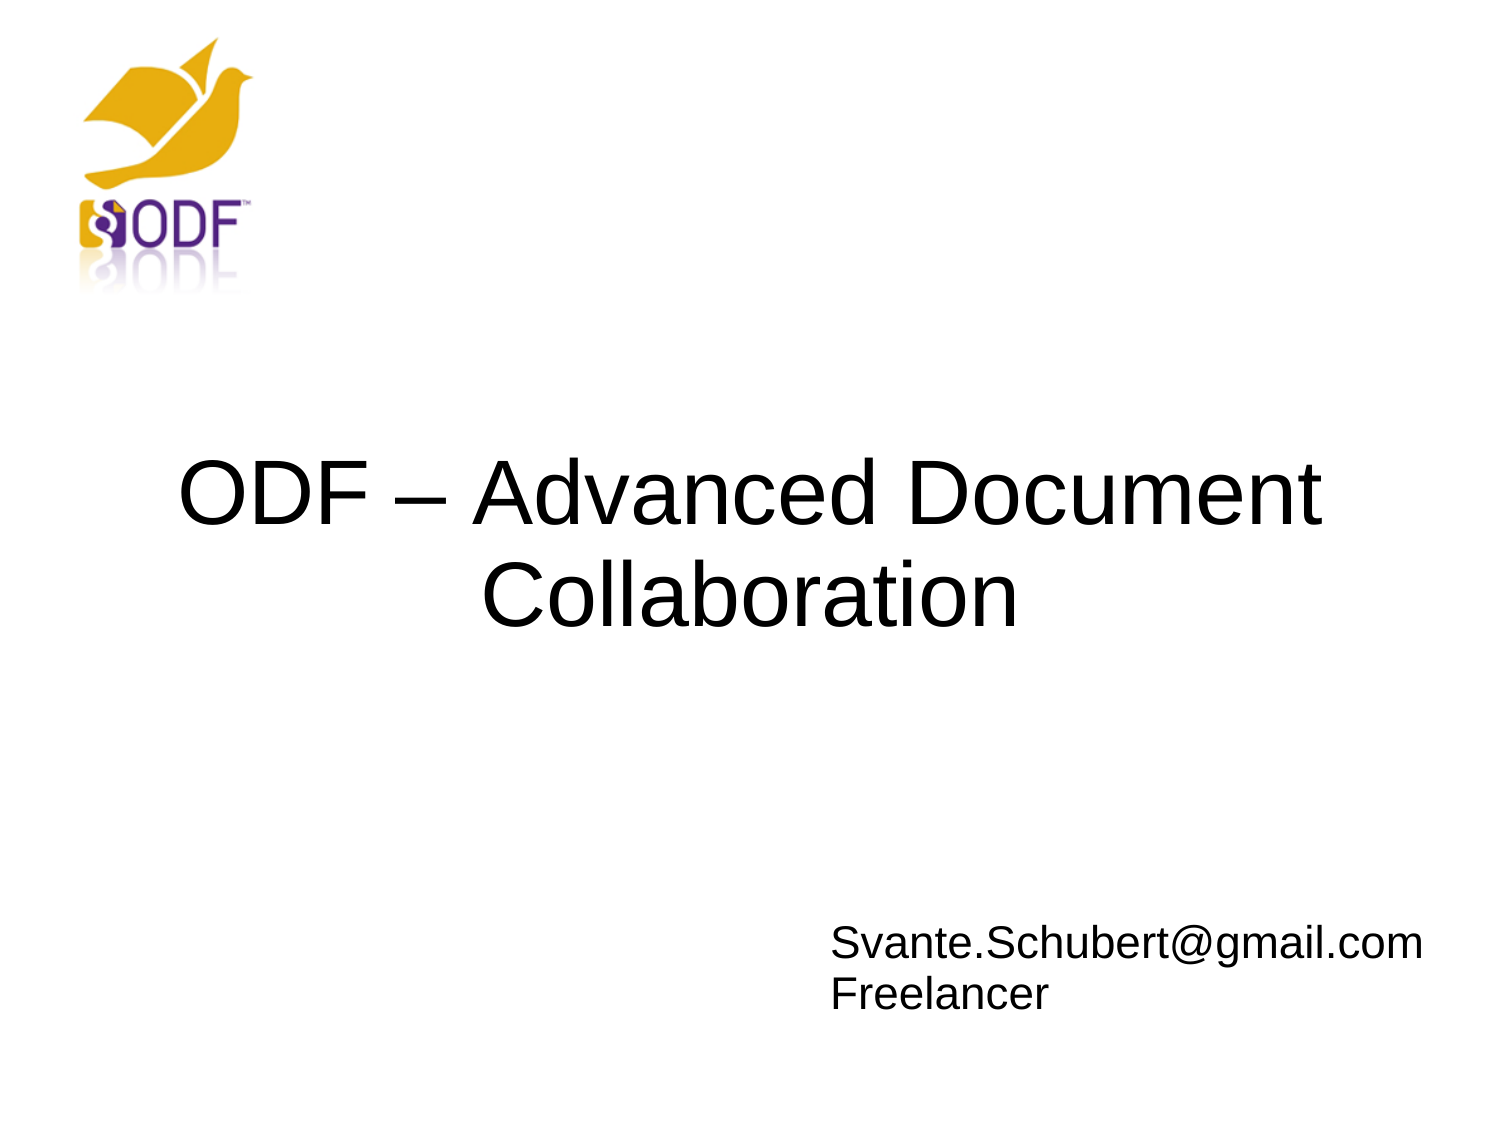

# ODF – Advanced Document Collaboration
Svante.Schubert@gmail.com
Freelancer